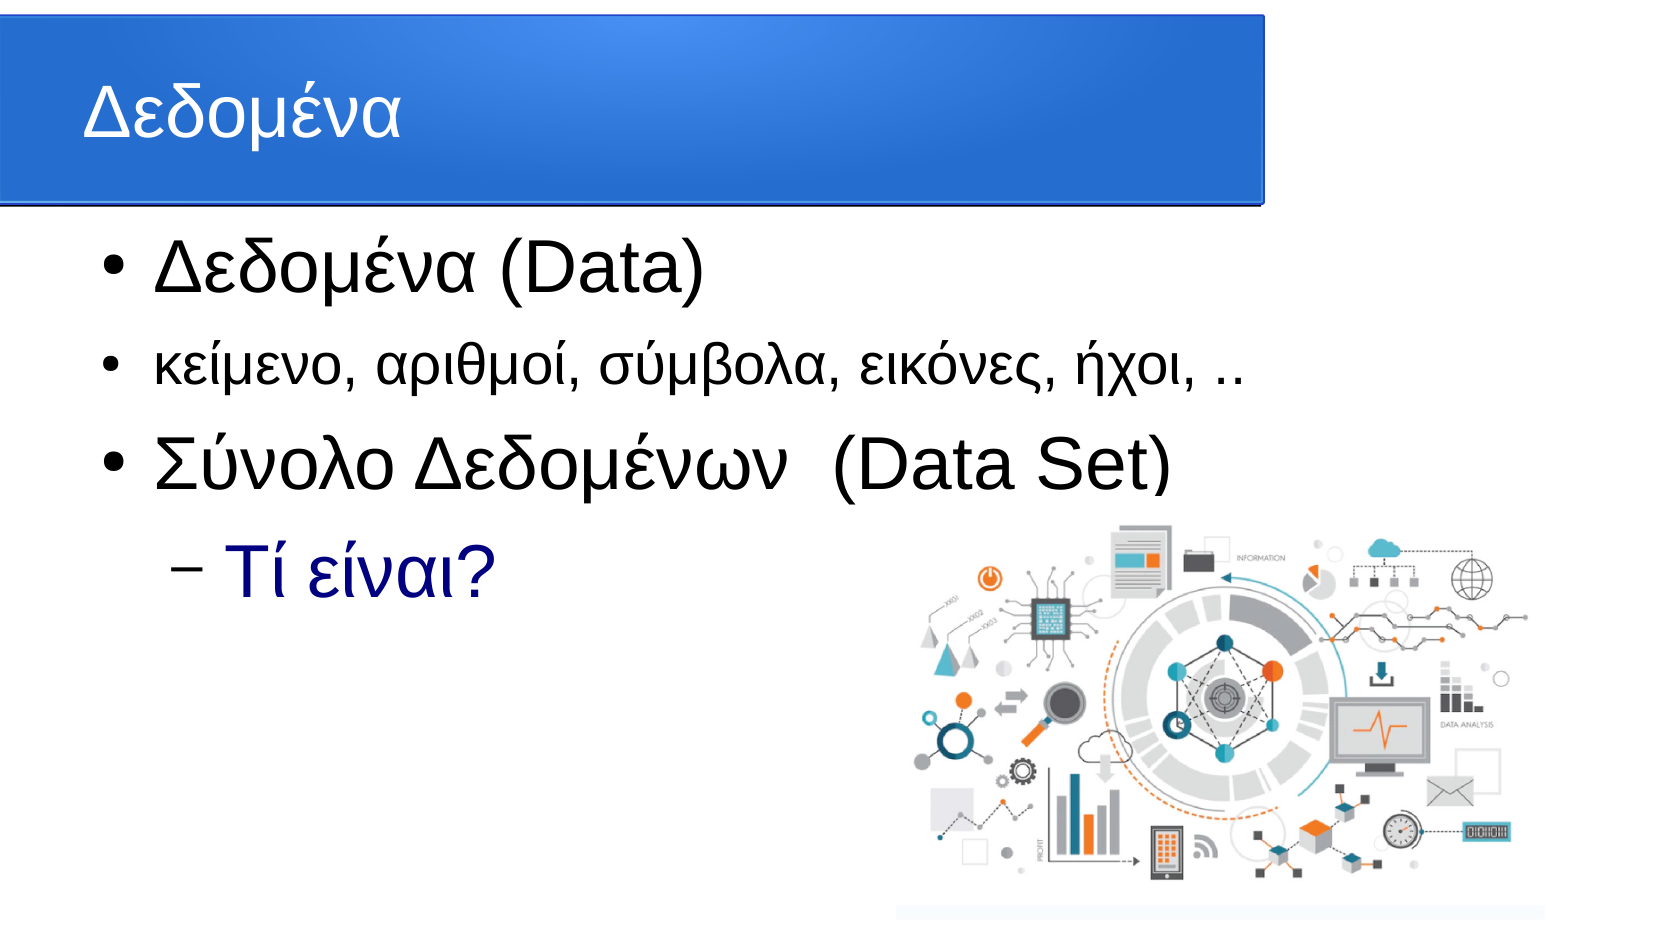

# Δεδομένα
Δεδομένα (Data)
κείμενο, αριθμοί, σύμβολα, εικόνες, ήχοι, ..
Σύνολο Δεδομένων (Data Set)
Τί είναι?